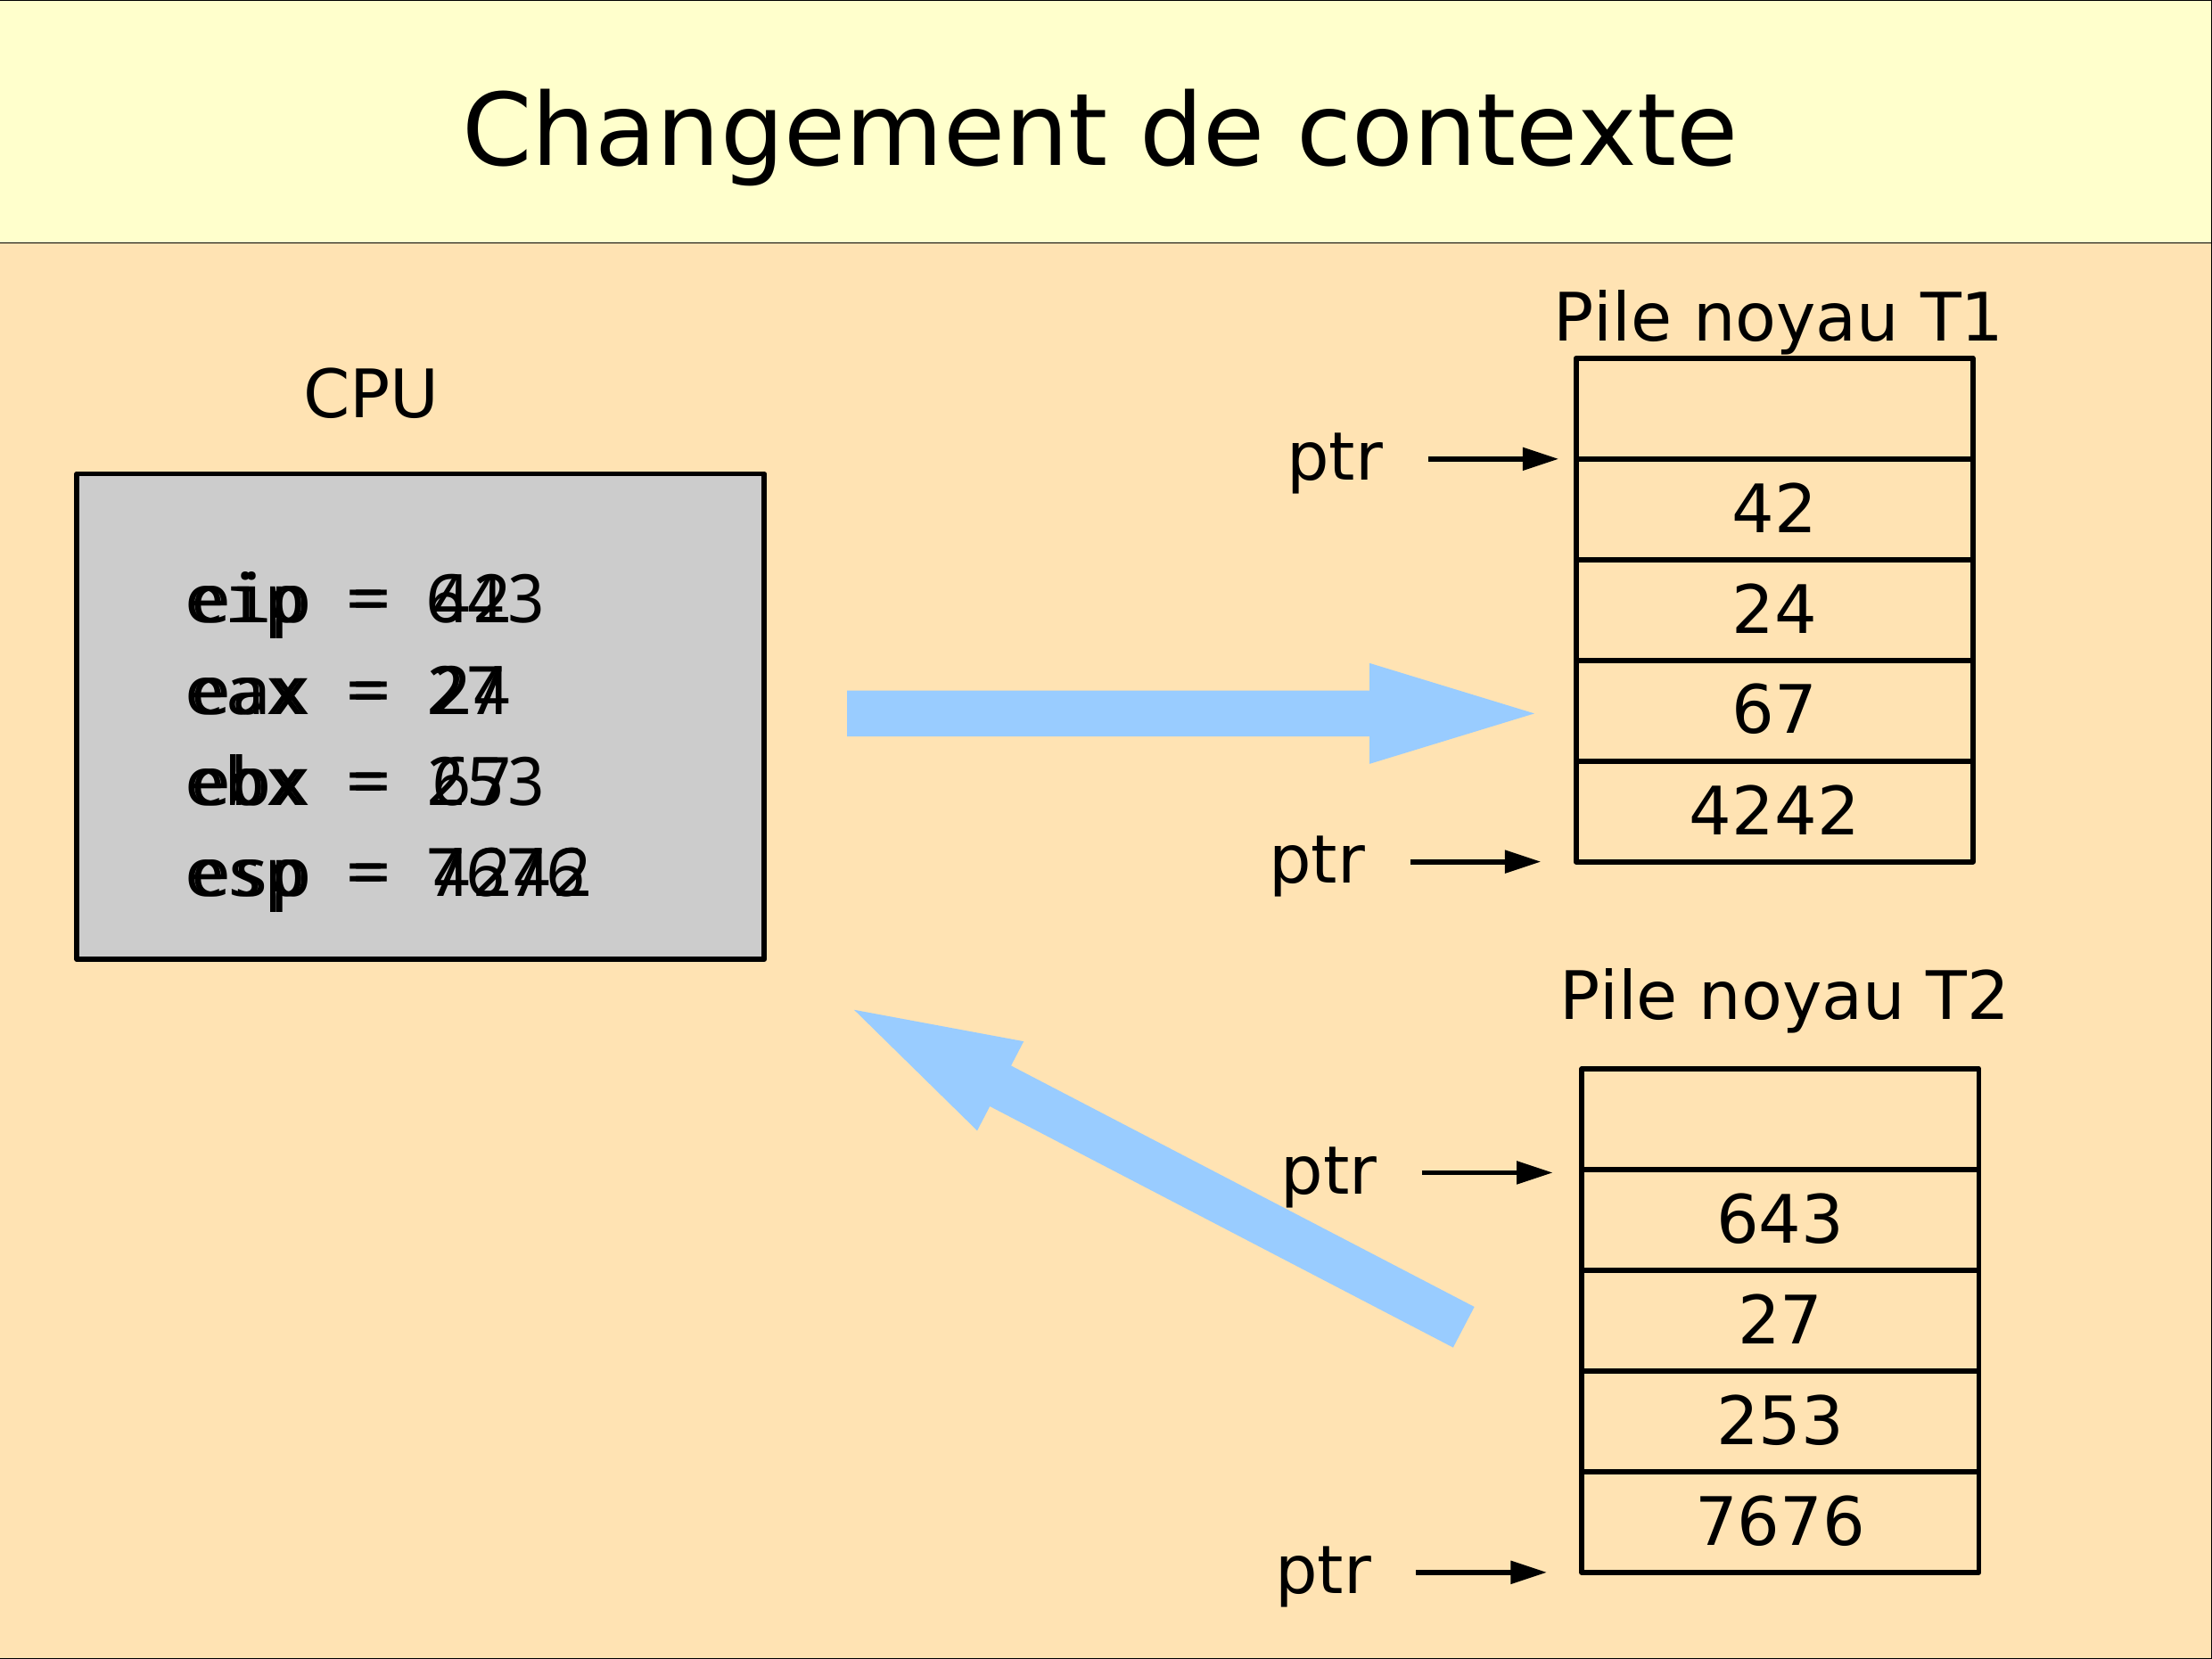

# Changement de contexte
Pile noyau T1
CPU
ptr
42
eip = 643
eax = 27
ebx = 253
esp = 7676
eip = 42
eax = 24
ebx = 67
esp = 4242
24
67
4242
ptr
Pile noyau T2
ptr
643
27
253
7676
ptr